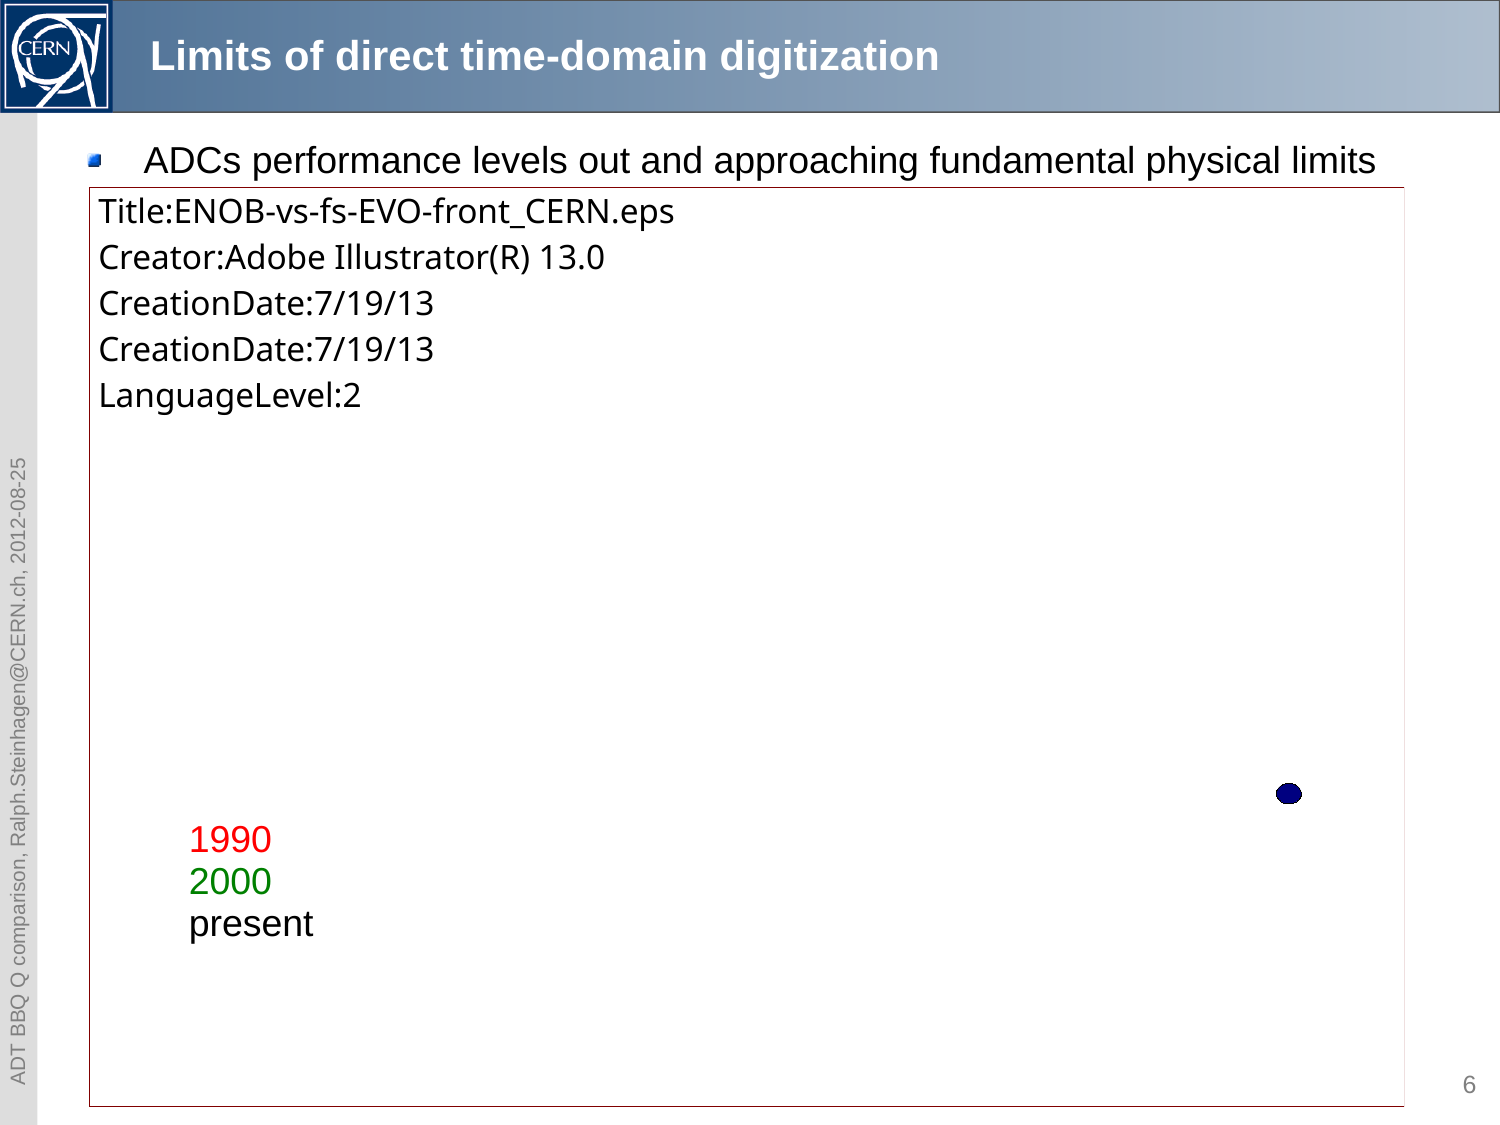

# Limits of direct time-domain digitization
ADCs performance levels out and approaching fundamental physical limits
1990
2000
present